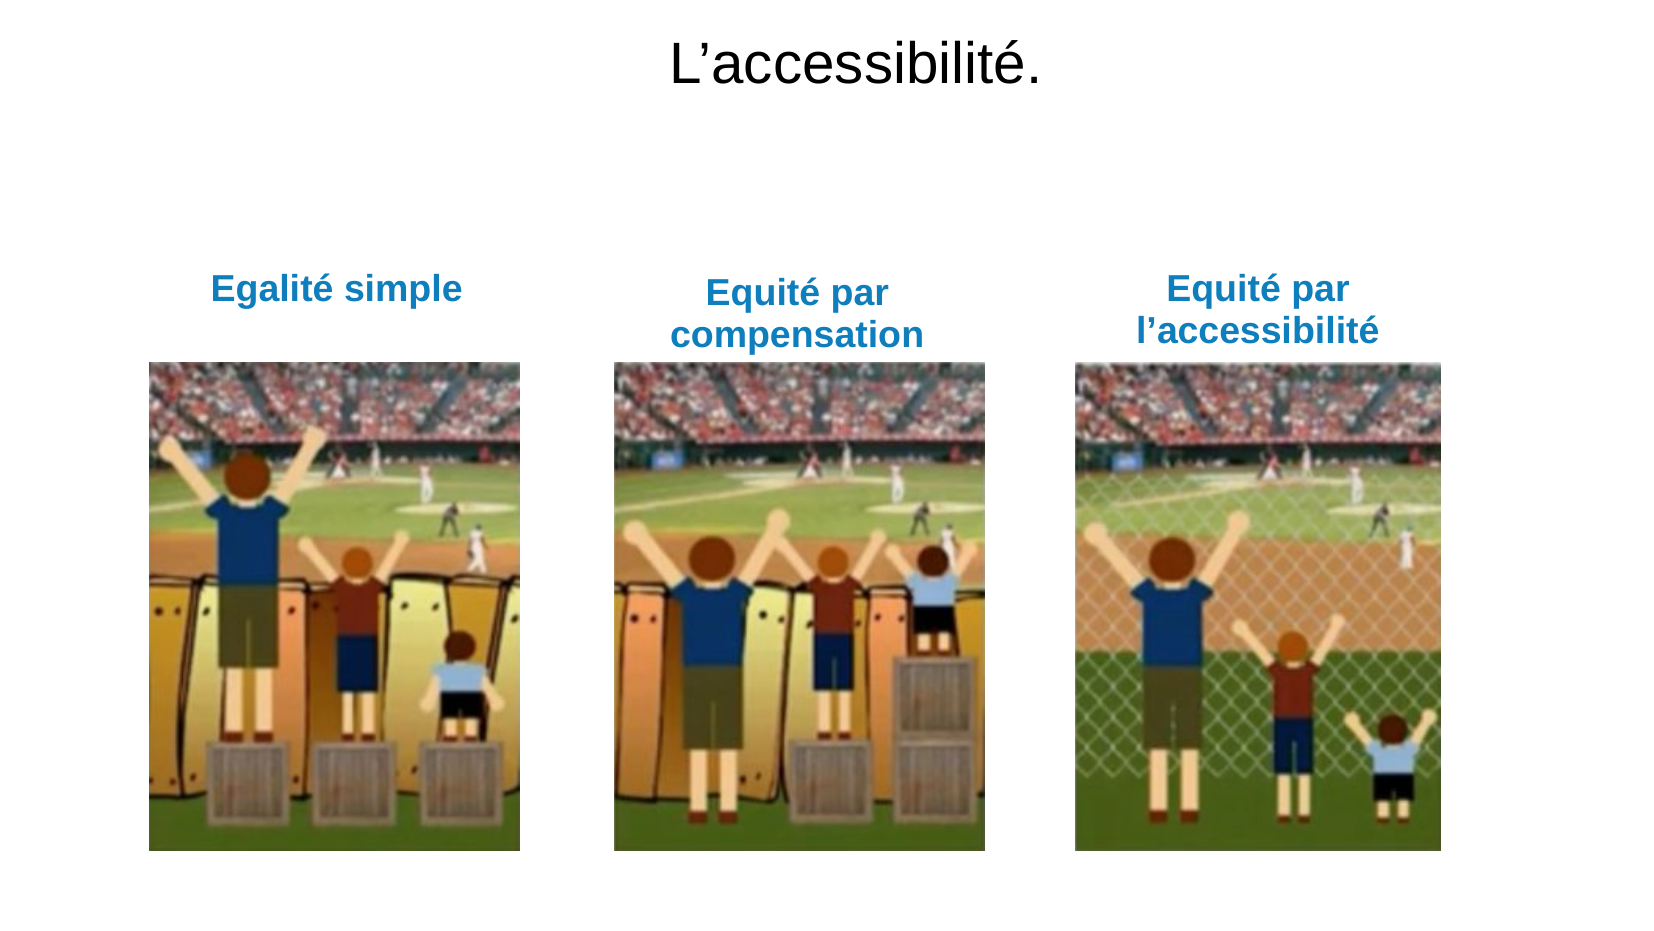

L’accessibilité.
Egalité simple
Equité par l’accessibilité
Equité par compensation